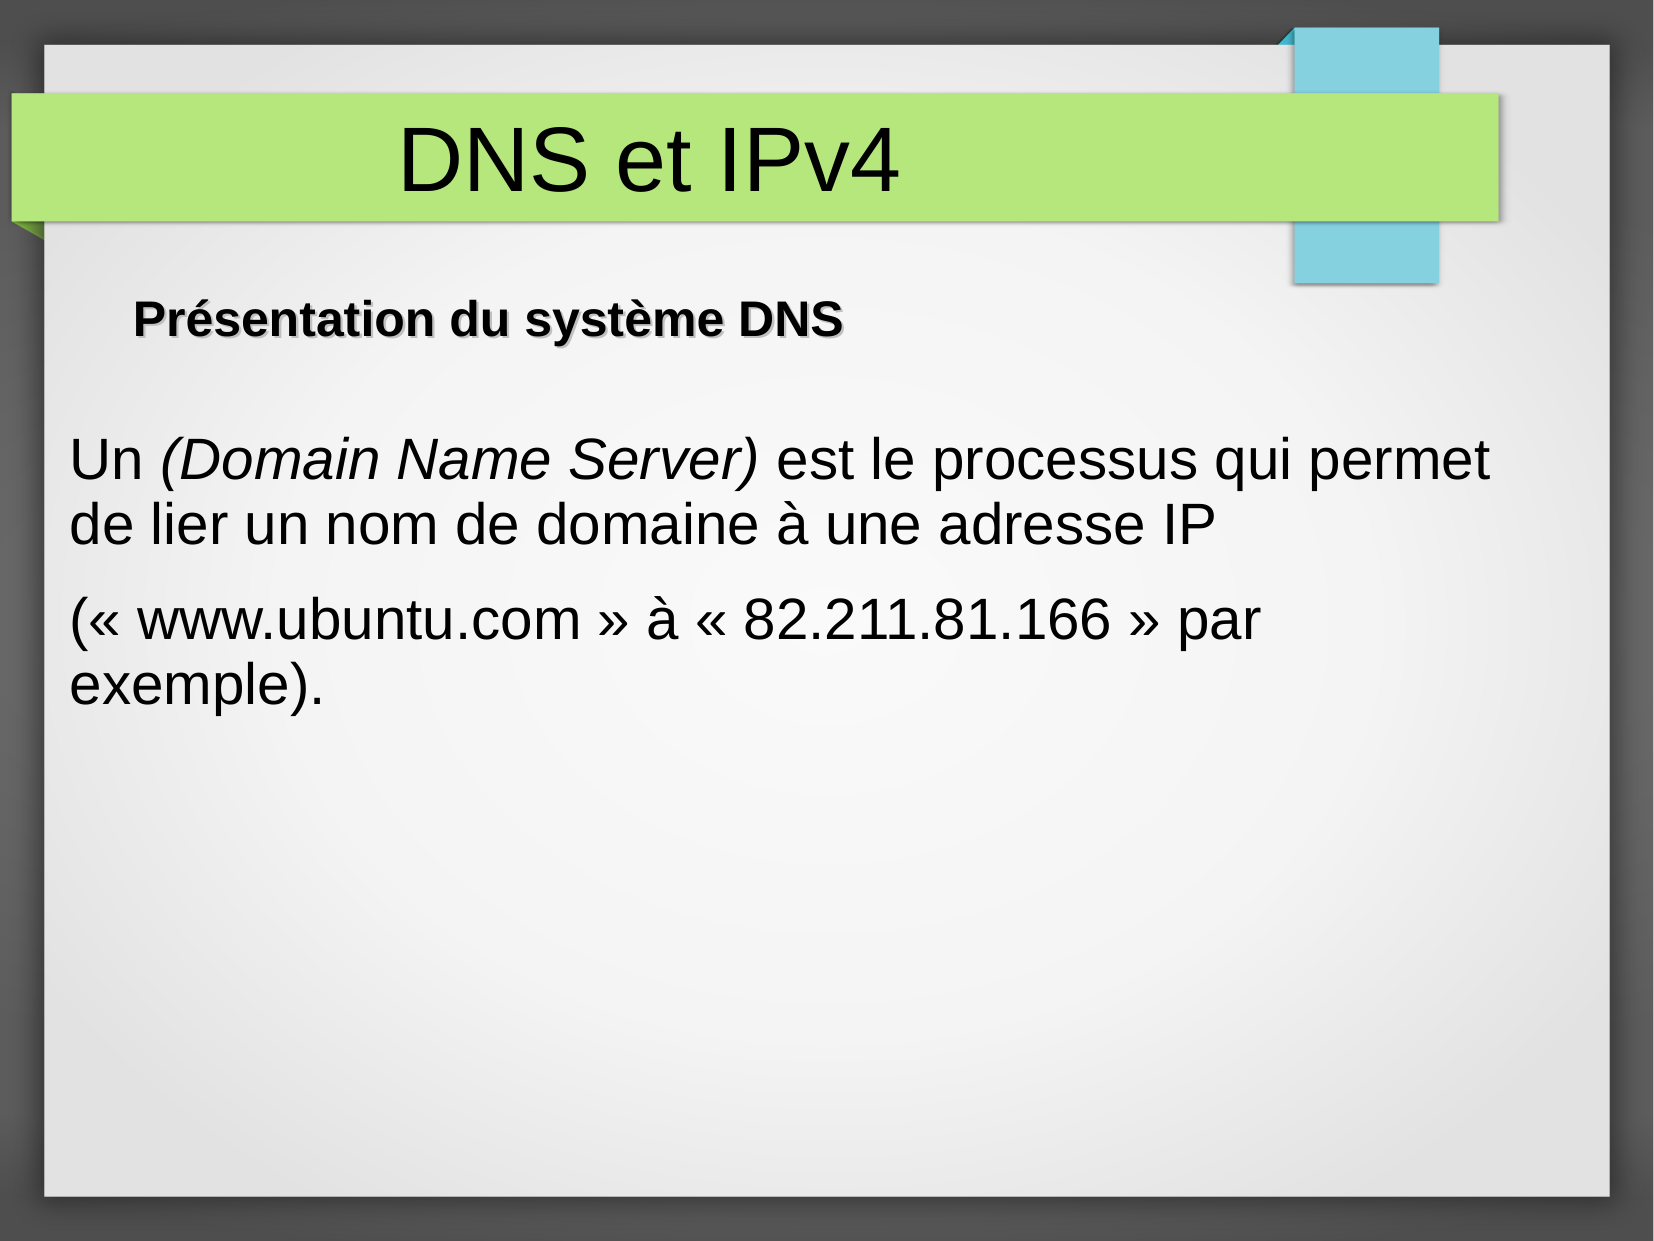

# DNS et IPv4
Présentation du système DNS
Un (Domain Name Server) est le processus qui permet de lier un nom de domaine à une adresse IP
(« www.ubuntu.com » à « 82.211.81.166 » par exemple).